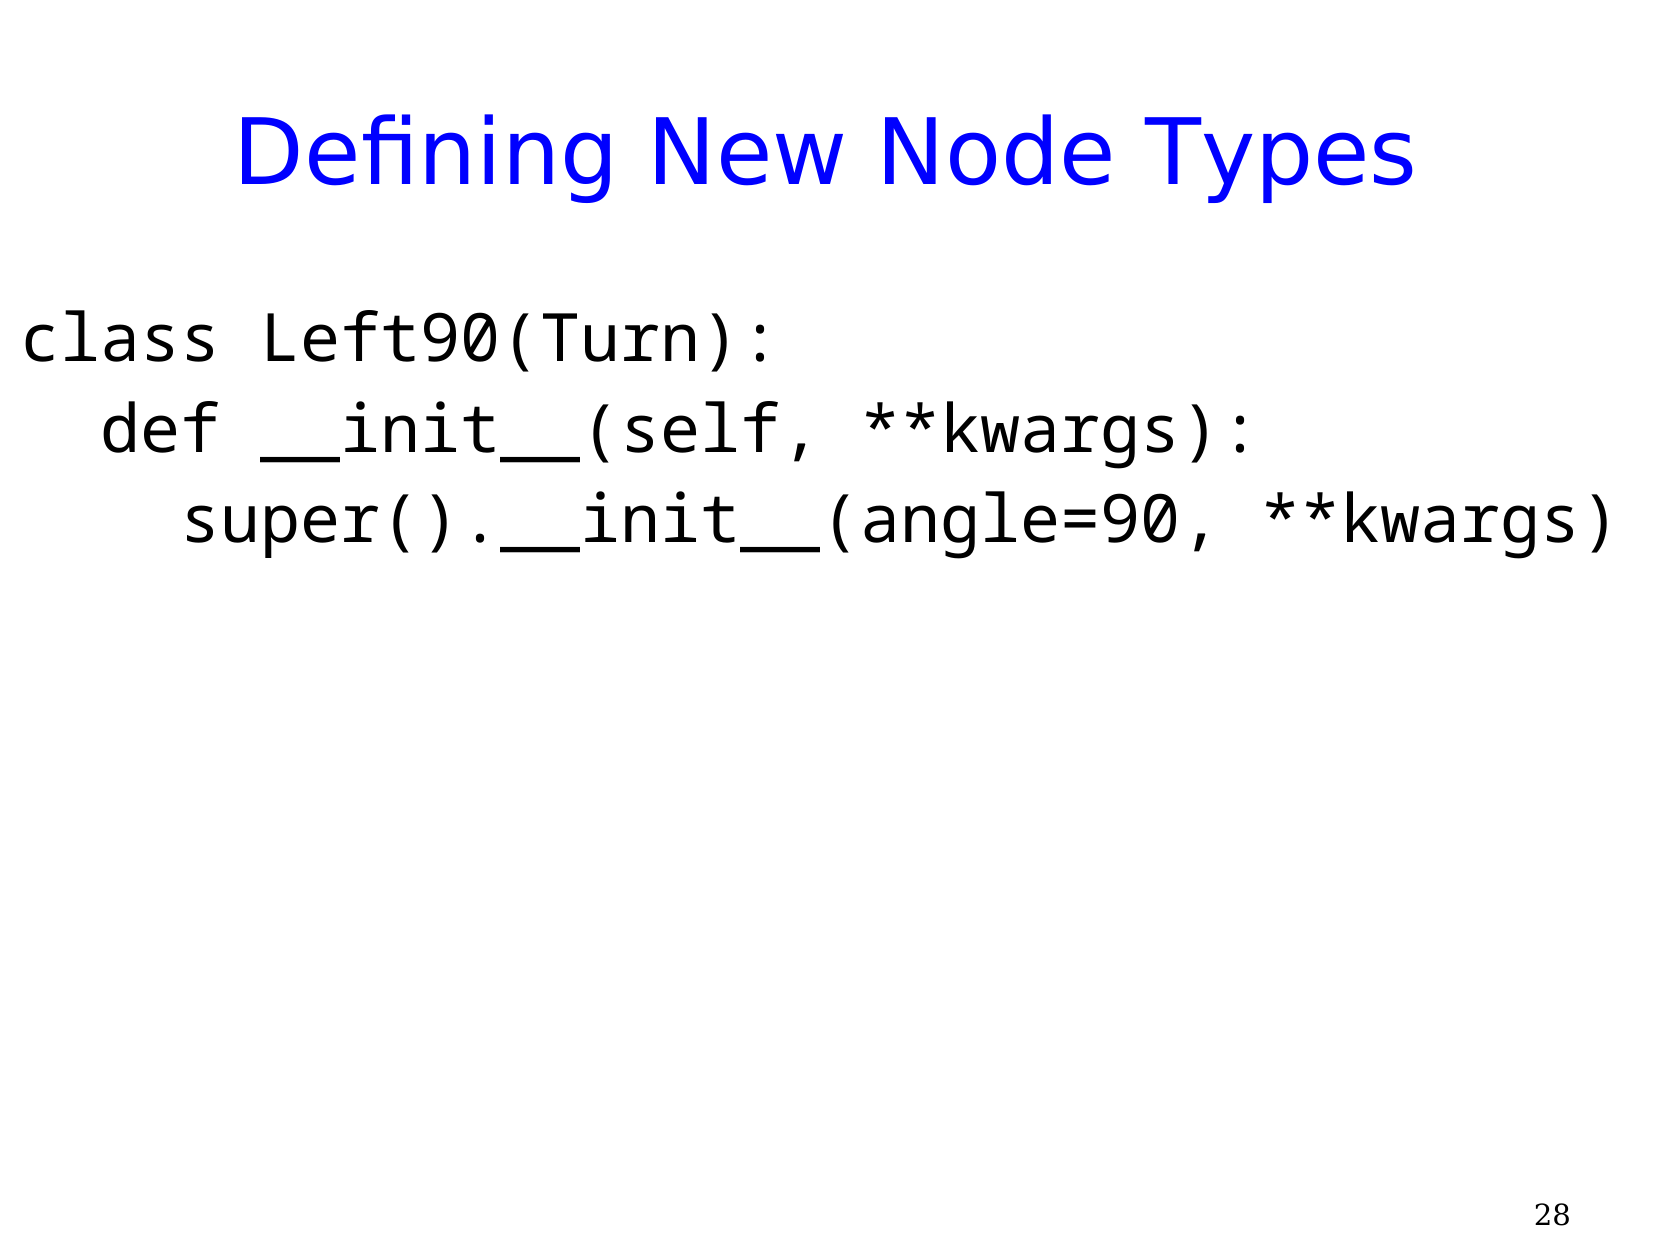

# Defining New Node Types
class Left90(Turn):
 def __init__(self, **kwargs):
 super().__init__(angle=90, **kwargs)
28